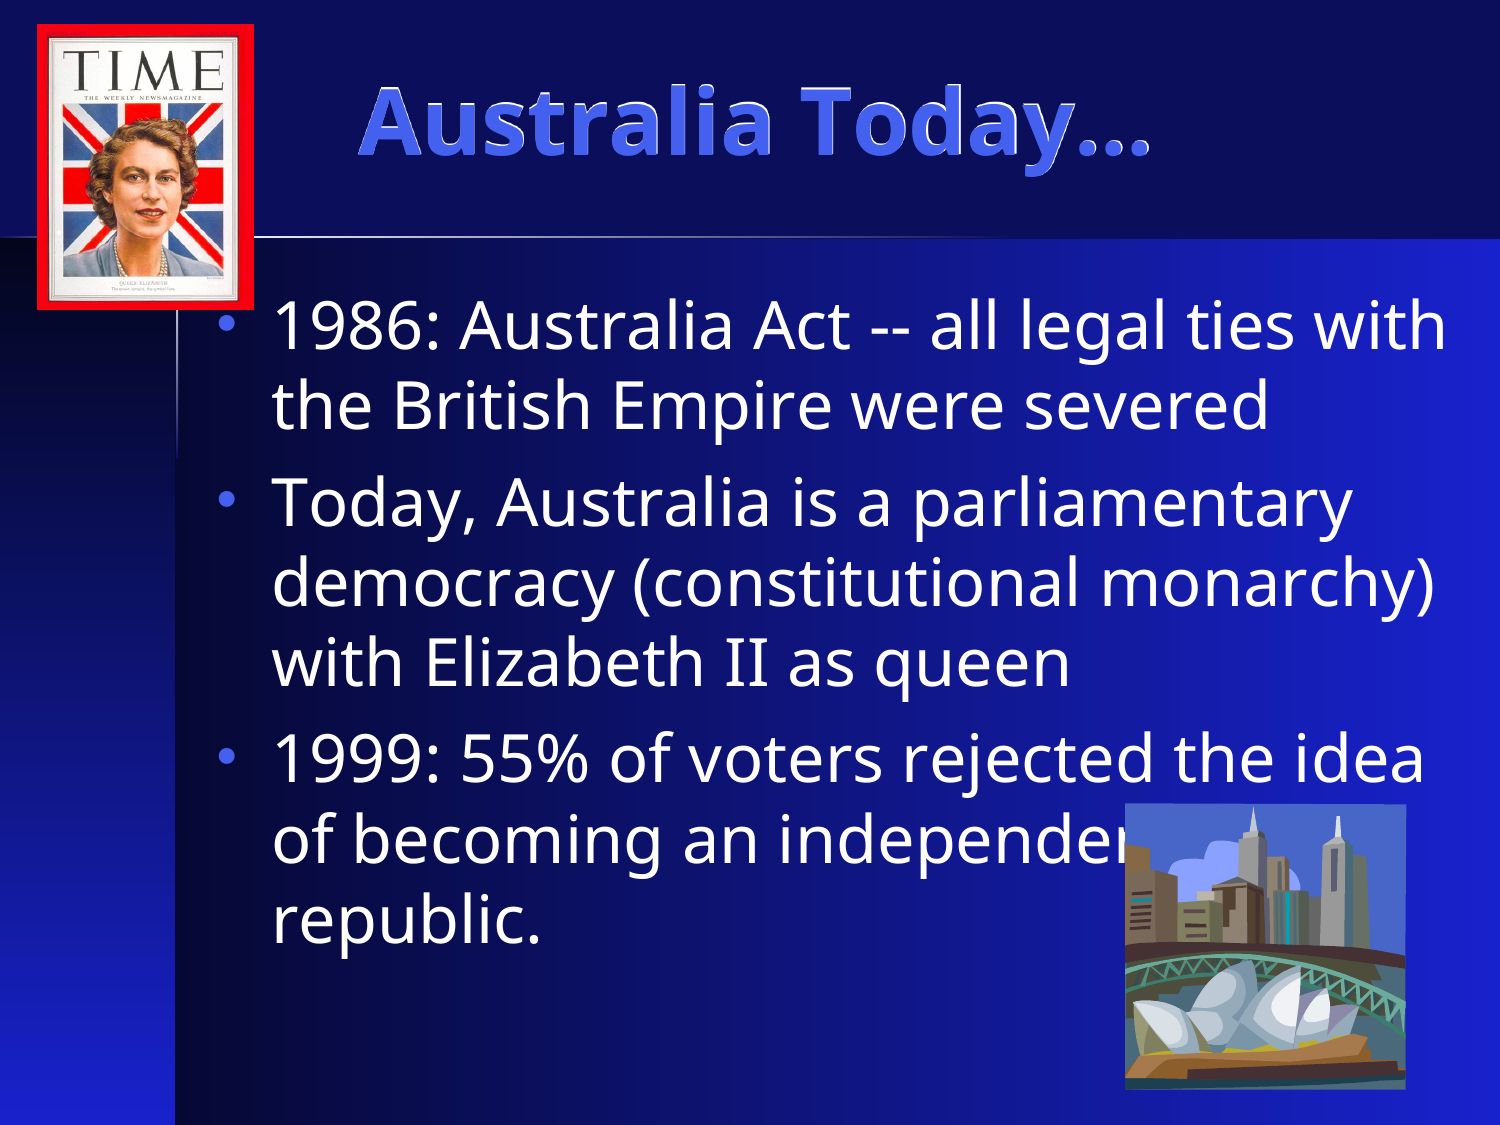

# Australia Today…
1986: Australia Act -- all legal ties with the British Empire were severed
Today, Australia is a parliamentary democracy (constitutional monarchy) with Elizabeth II as queen
1999: 55% of voters rejected the idea of becoming an independent republic.